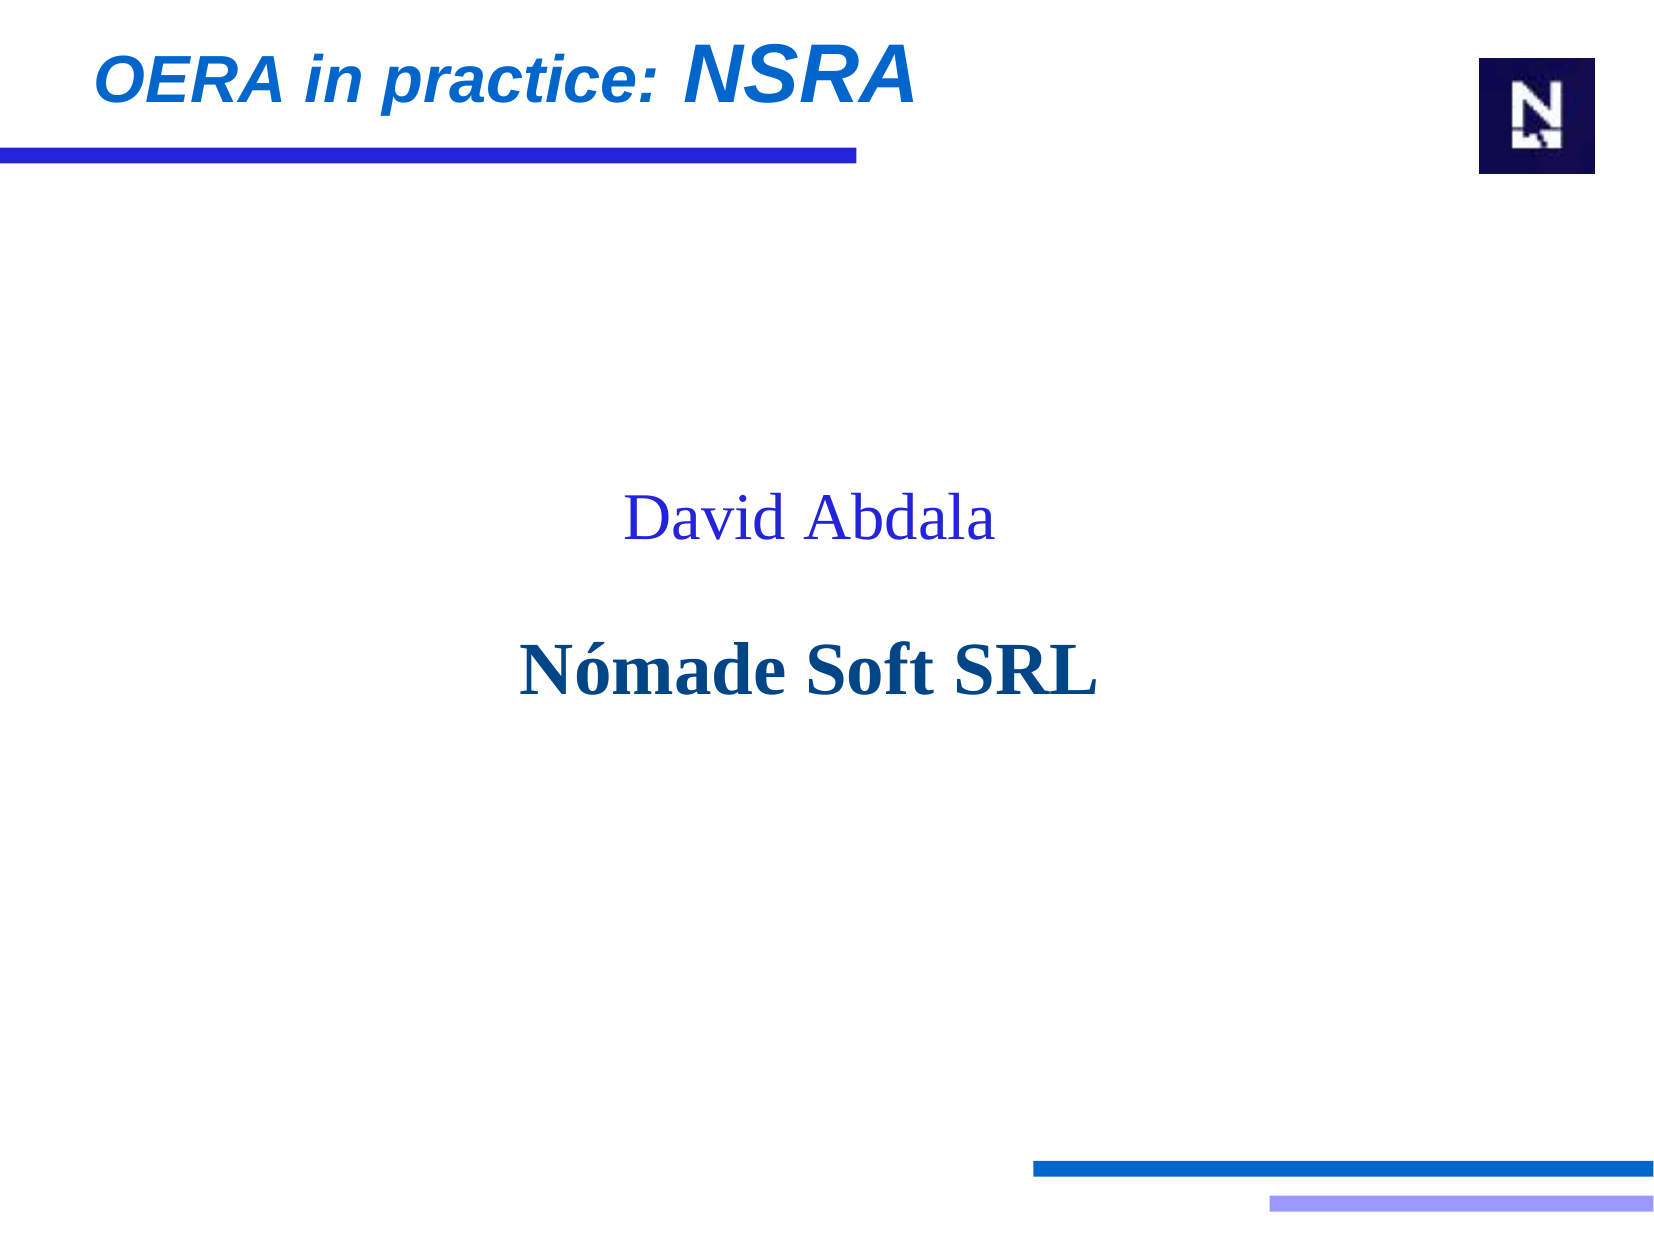

OERA in practice: NSRA
# David Abdala
Nómade Soft SRL